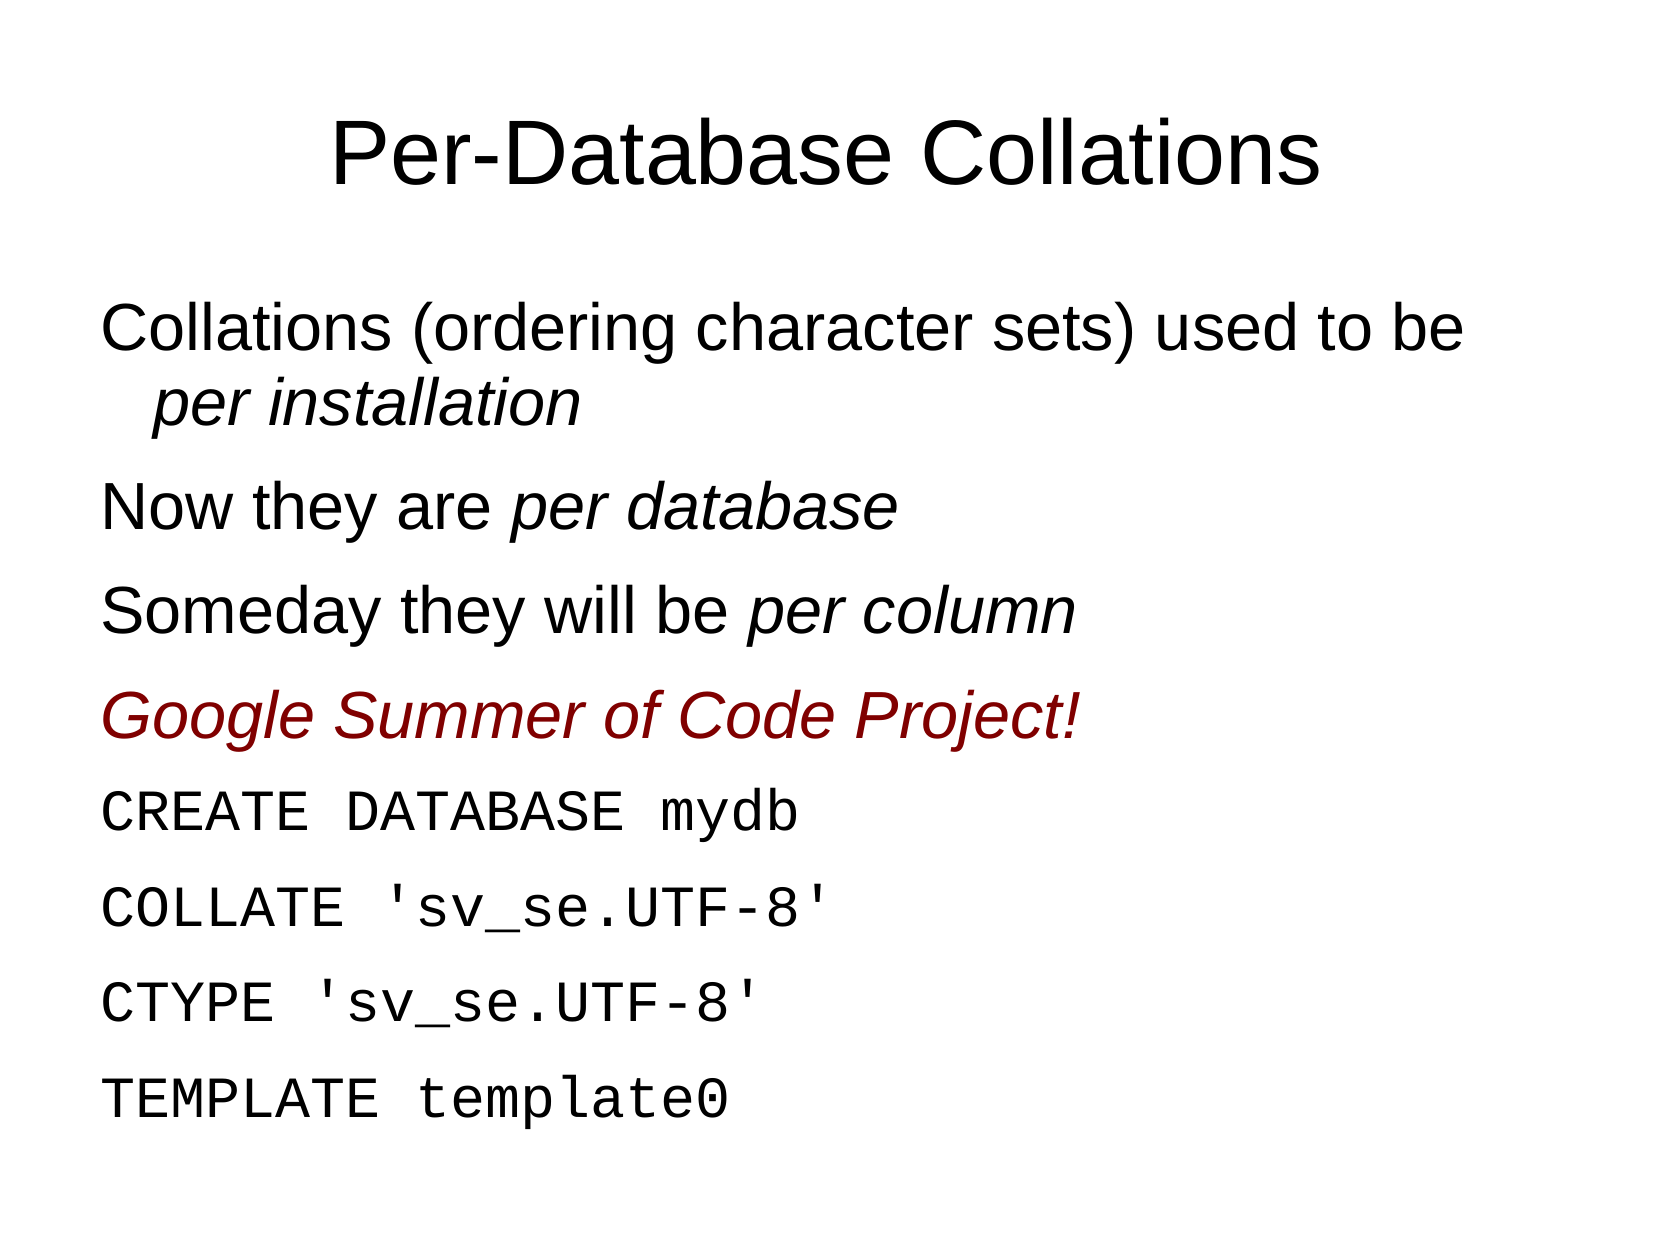

# Per-Database Collations
Collations (ordering character sets) used to be per installation
Now they are per database
Someday they will be per column
Google Summer of Code Project!
CREATE DATABASE mydb
COLLATE 'sv_se.UTF-8'
CTYPE 'sv_se.UTF-8'
TEMPLATE template0